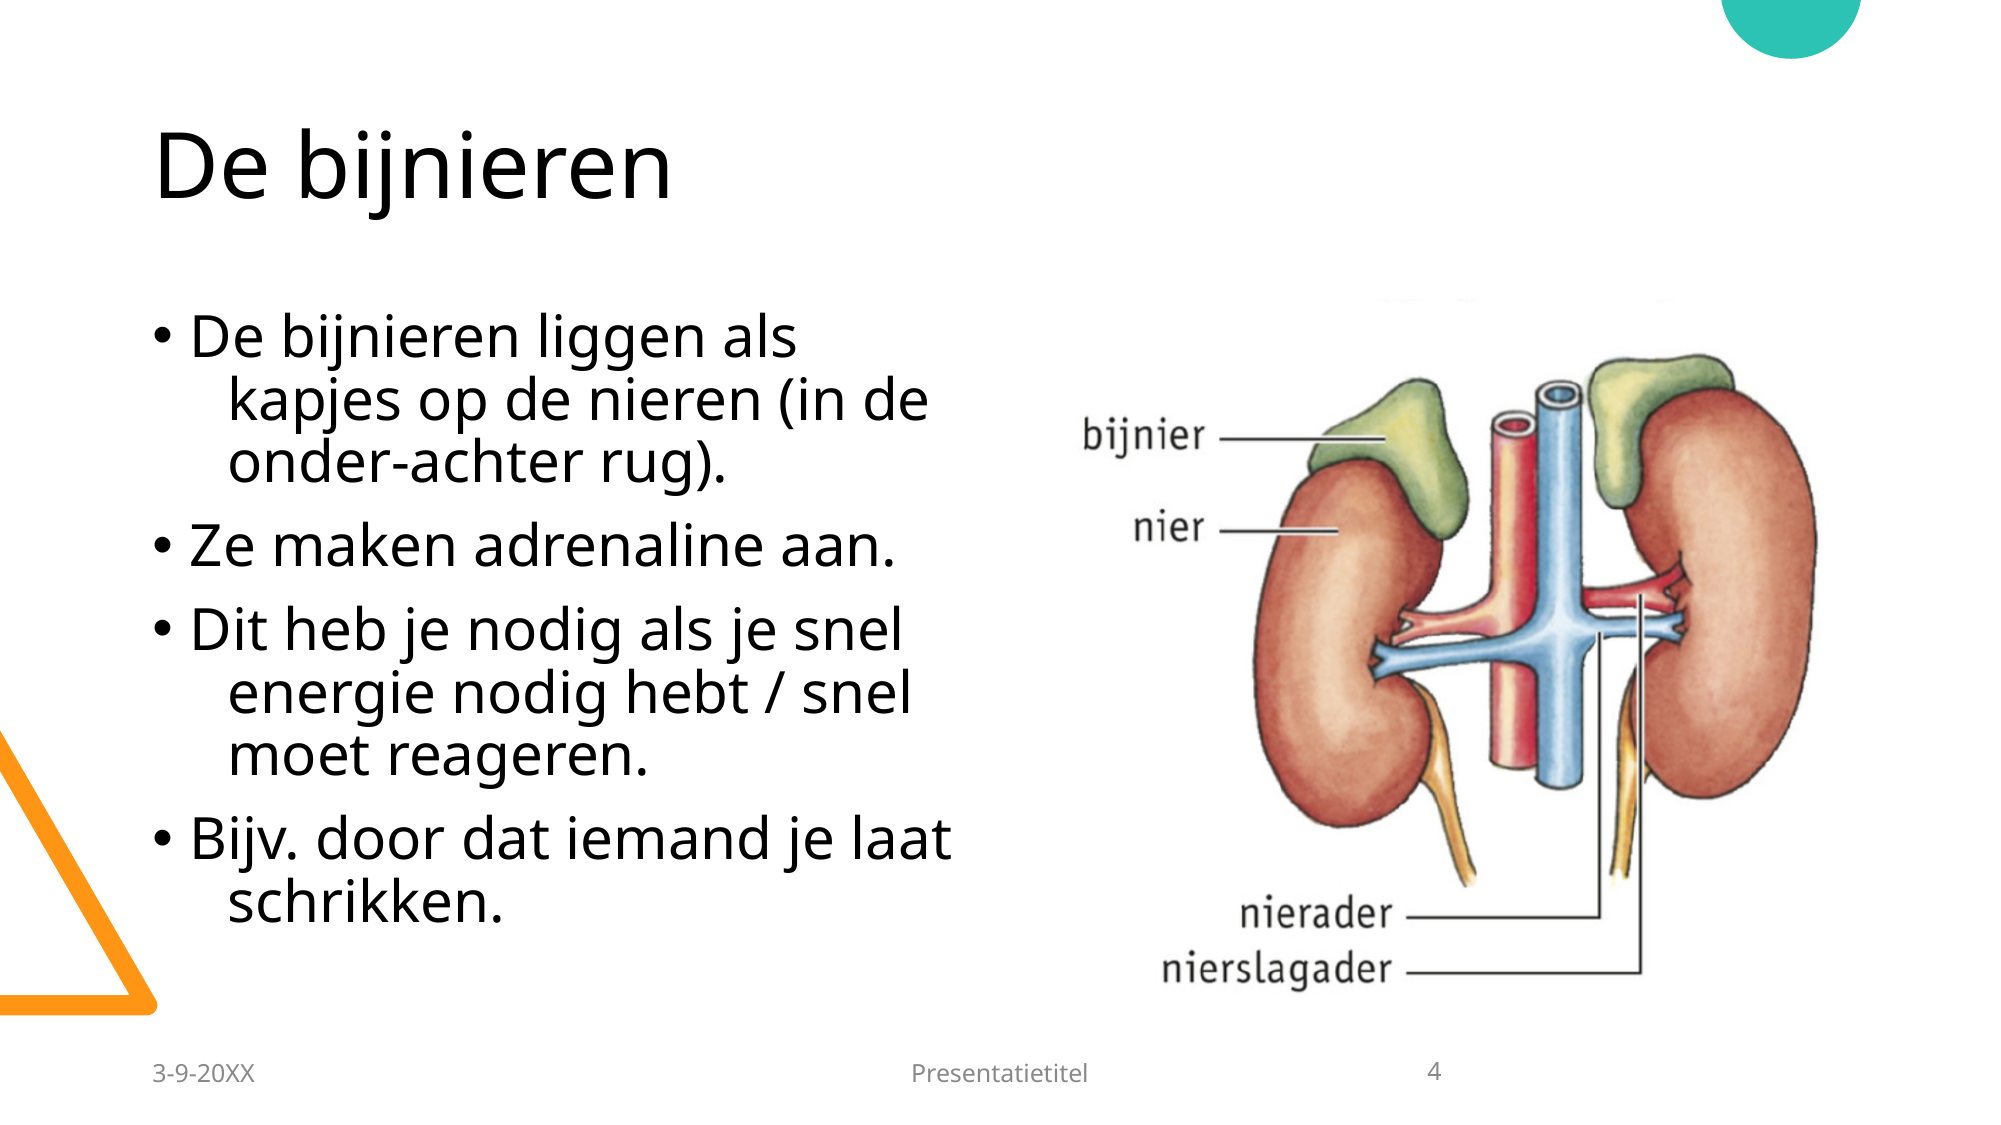

# De bijnieren
De bijnieren liggen als kapjes op de nieren (in de onder-achter rug).
Ze maken adrenaline aan.
Dit heb je nodig als je snel energie nodig hebt / snel moet reageren.
Bijv. door dat iemand je laat schrikken.
3-9-20XX
Presentatietitel